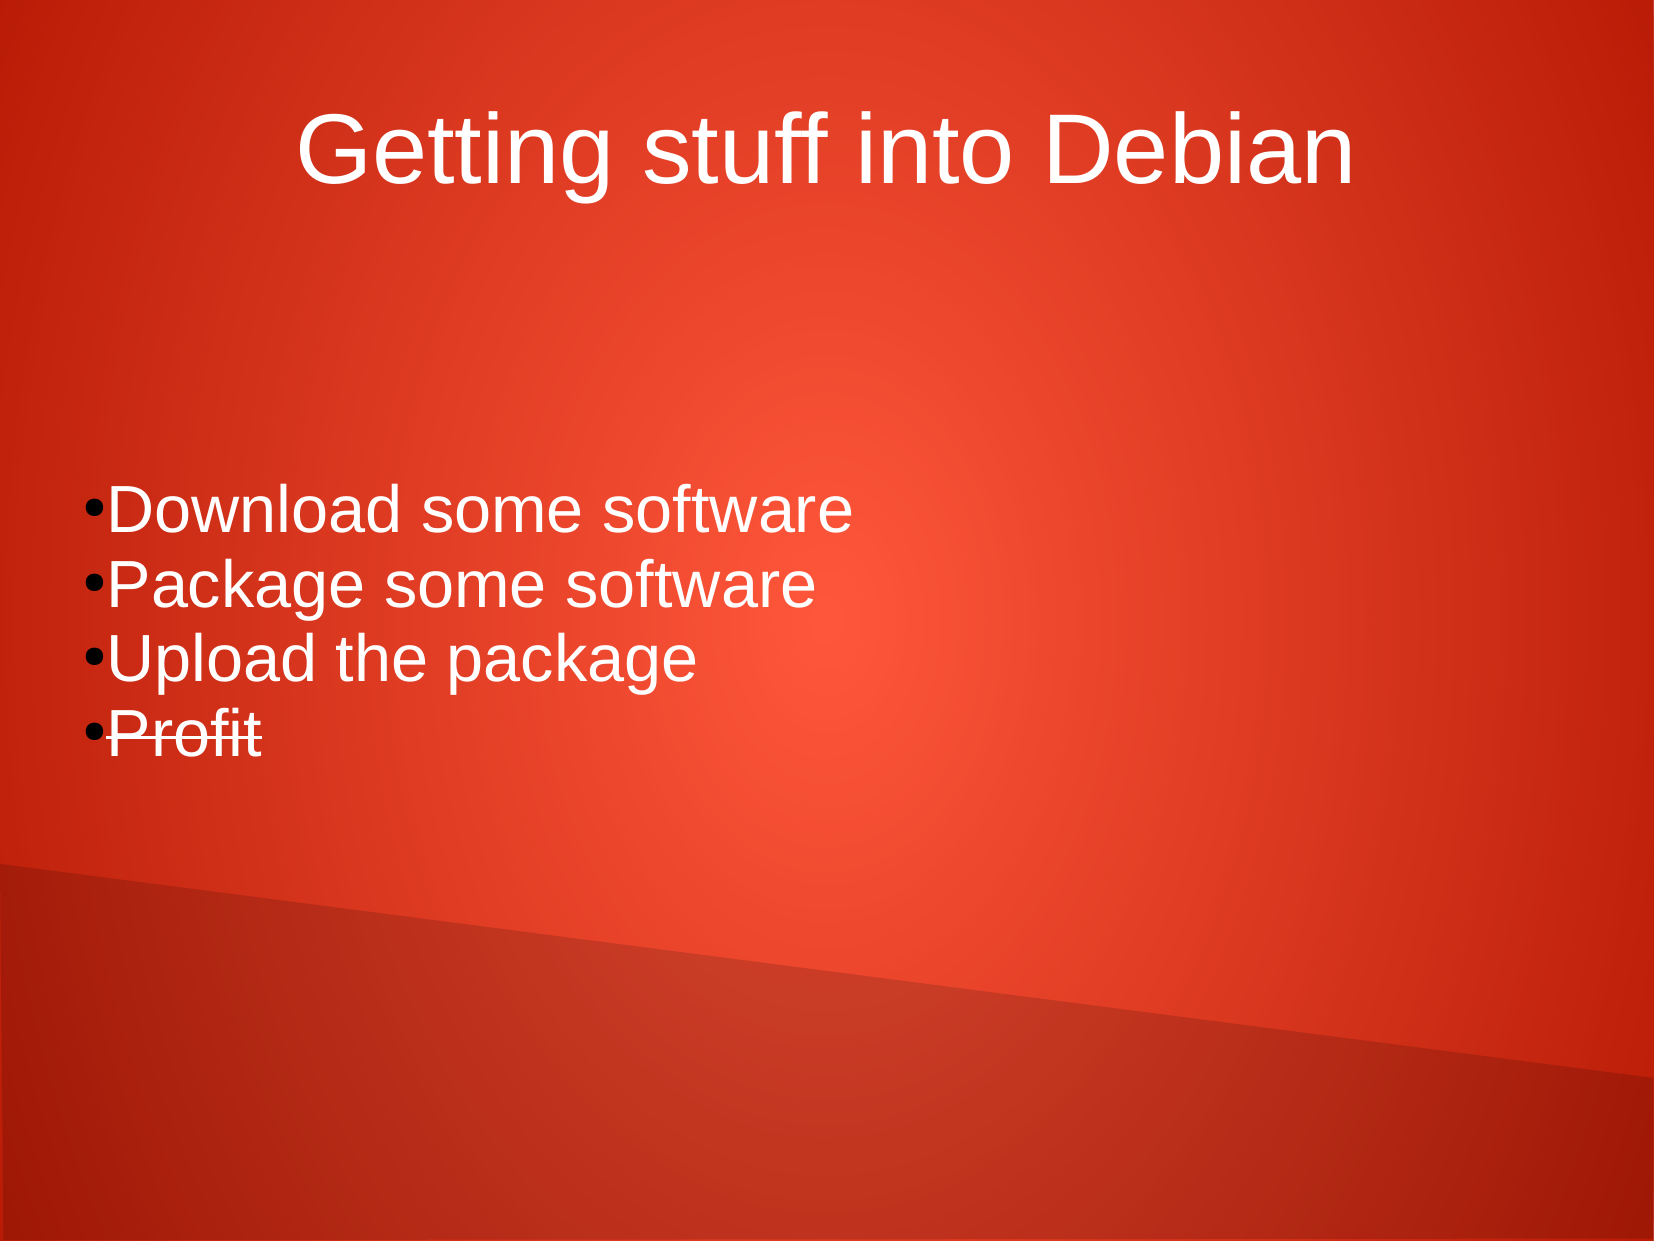

# Getting stuff into Debian
Download some software
Package some software
Upload the package
Profit